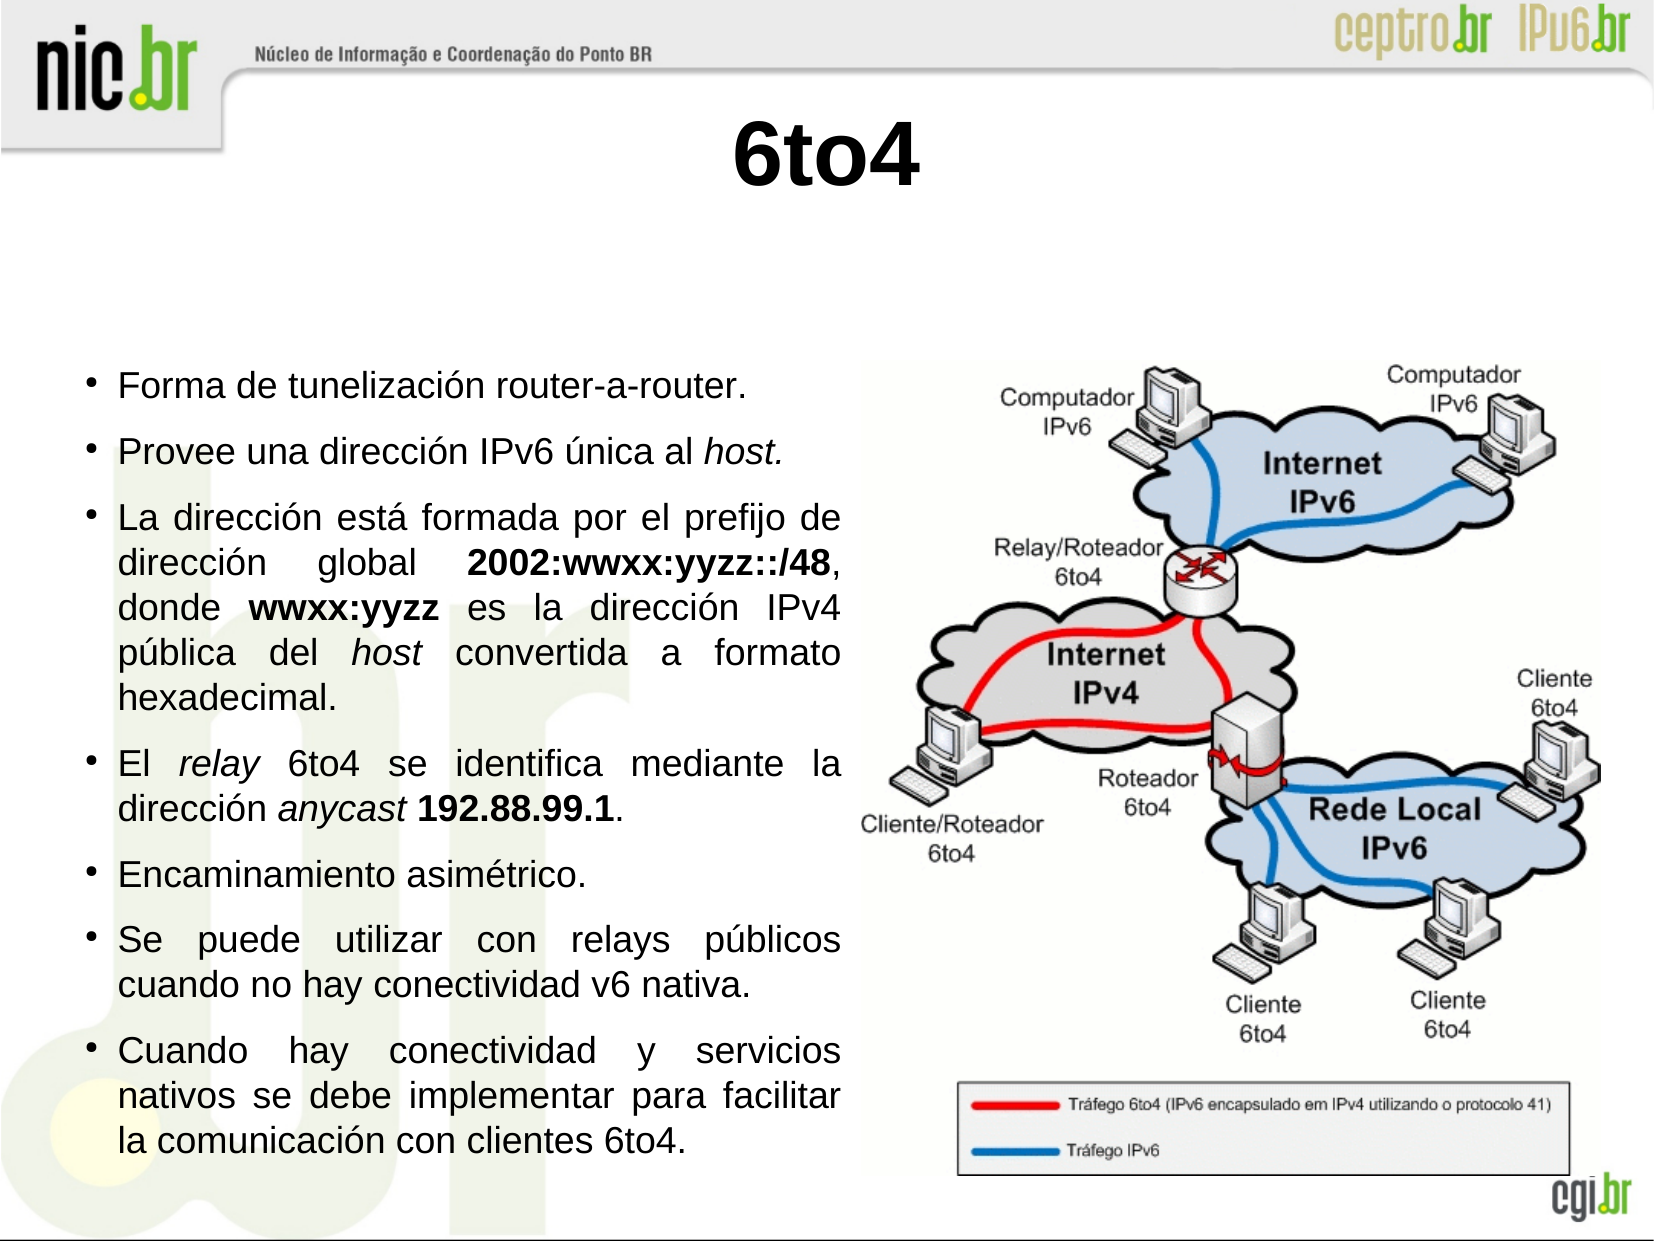

6to4
Forma de tunelización router-a-router.
Provee una dirección IPv6 única al host.
La dirección está formada por el prefijo de dirección global 2002:wwxx:yyzz::/48, donde wwxx:yyzz es la dirección IPv4 pública del host convertida a formato hexadecimal.
El relay 6to4 se identifica mediante la dirección anycast 192.88.99.1.
Encaminamiento asimétrico.
Se puede utilizar con relays públicos cuando no hay conectividad v6 nativa.
Cuando hay conectividad y servicios nativos se debe implementar para facilitar la comunicación con clientes 6to4.